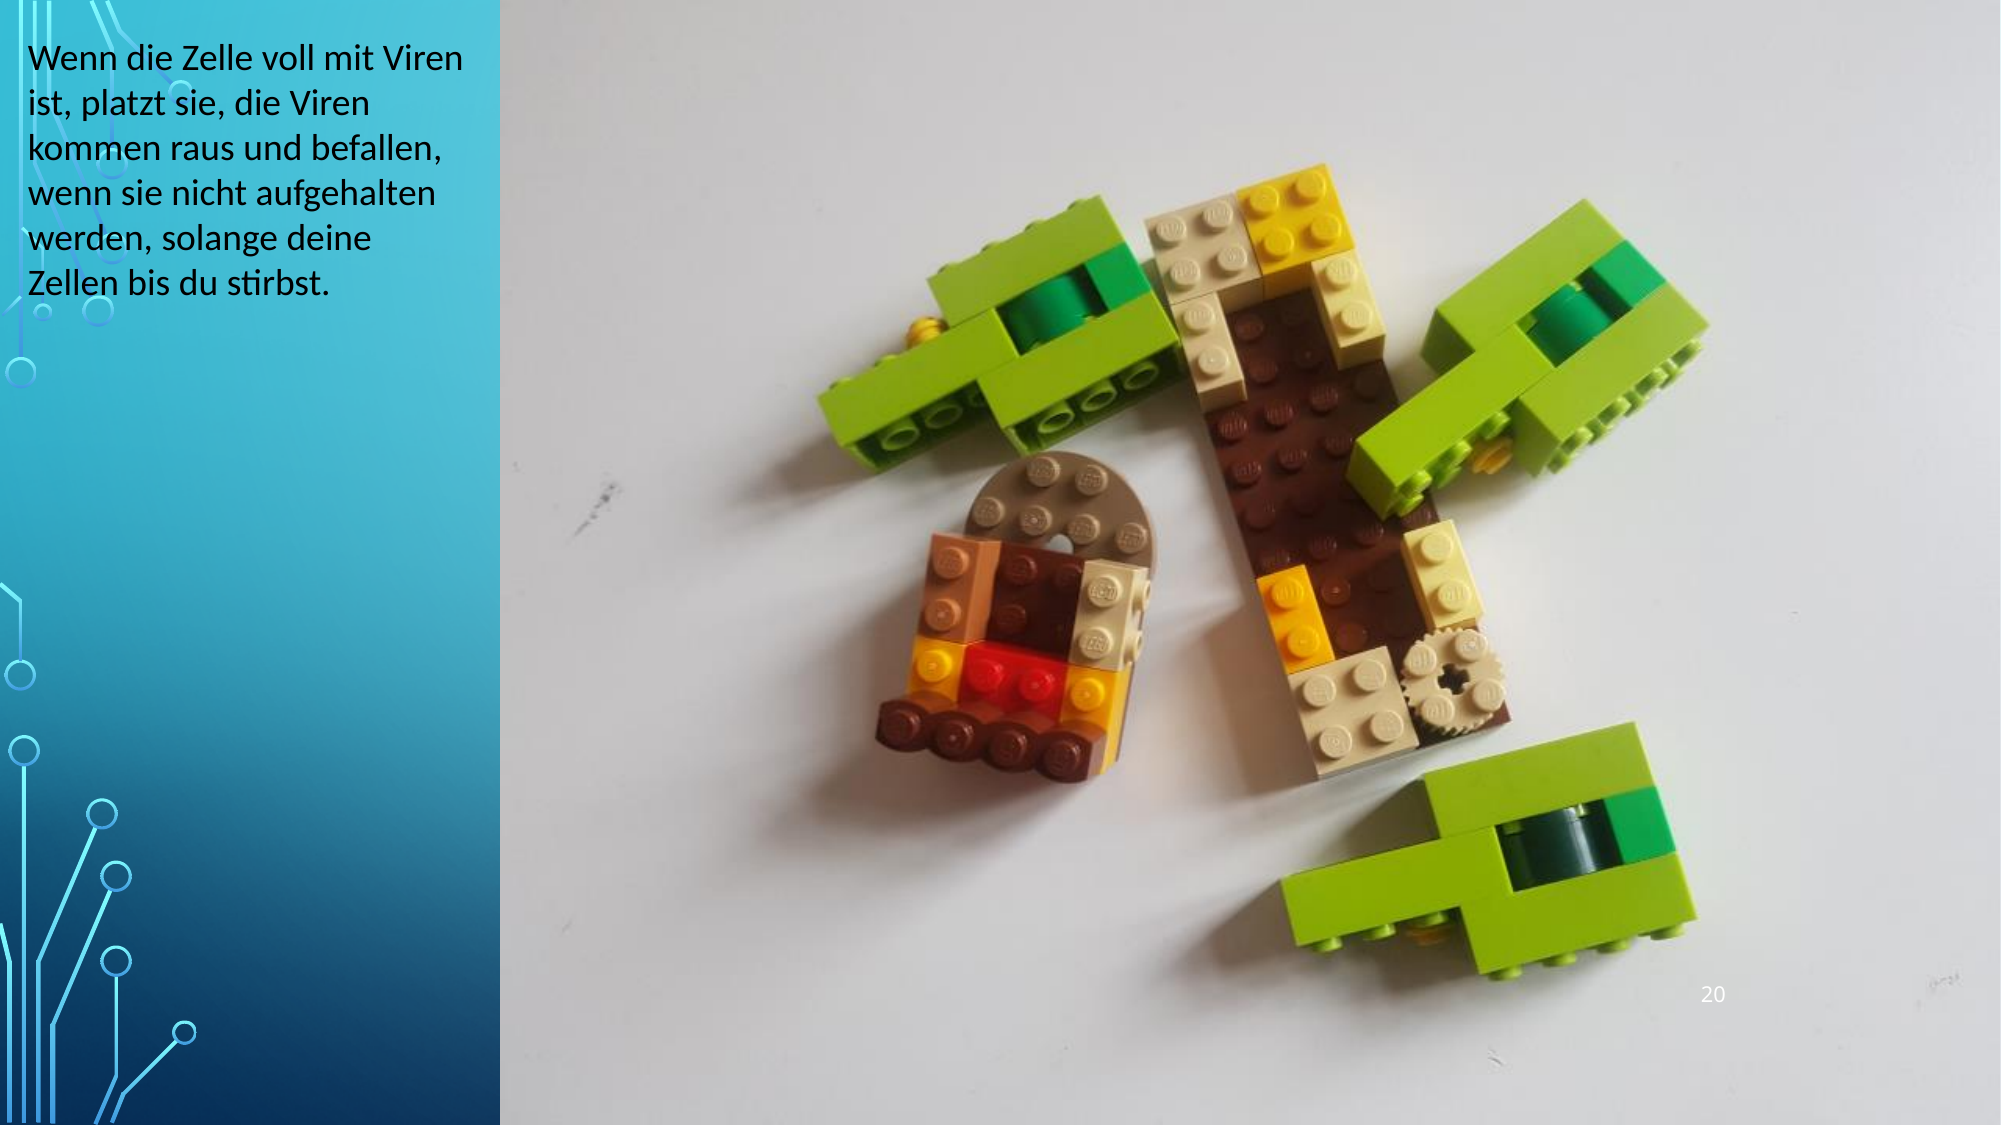

Wenn die Zelle voll mit Viren ist, platzt sie, die Viren kommen raus und befallen, wenn sie nicht aufgehalten werden, solange deine Zellen bis du stirbst.